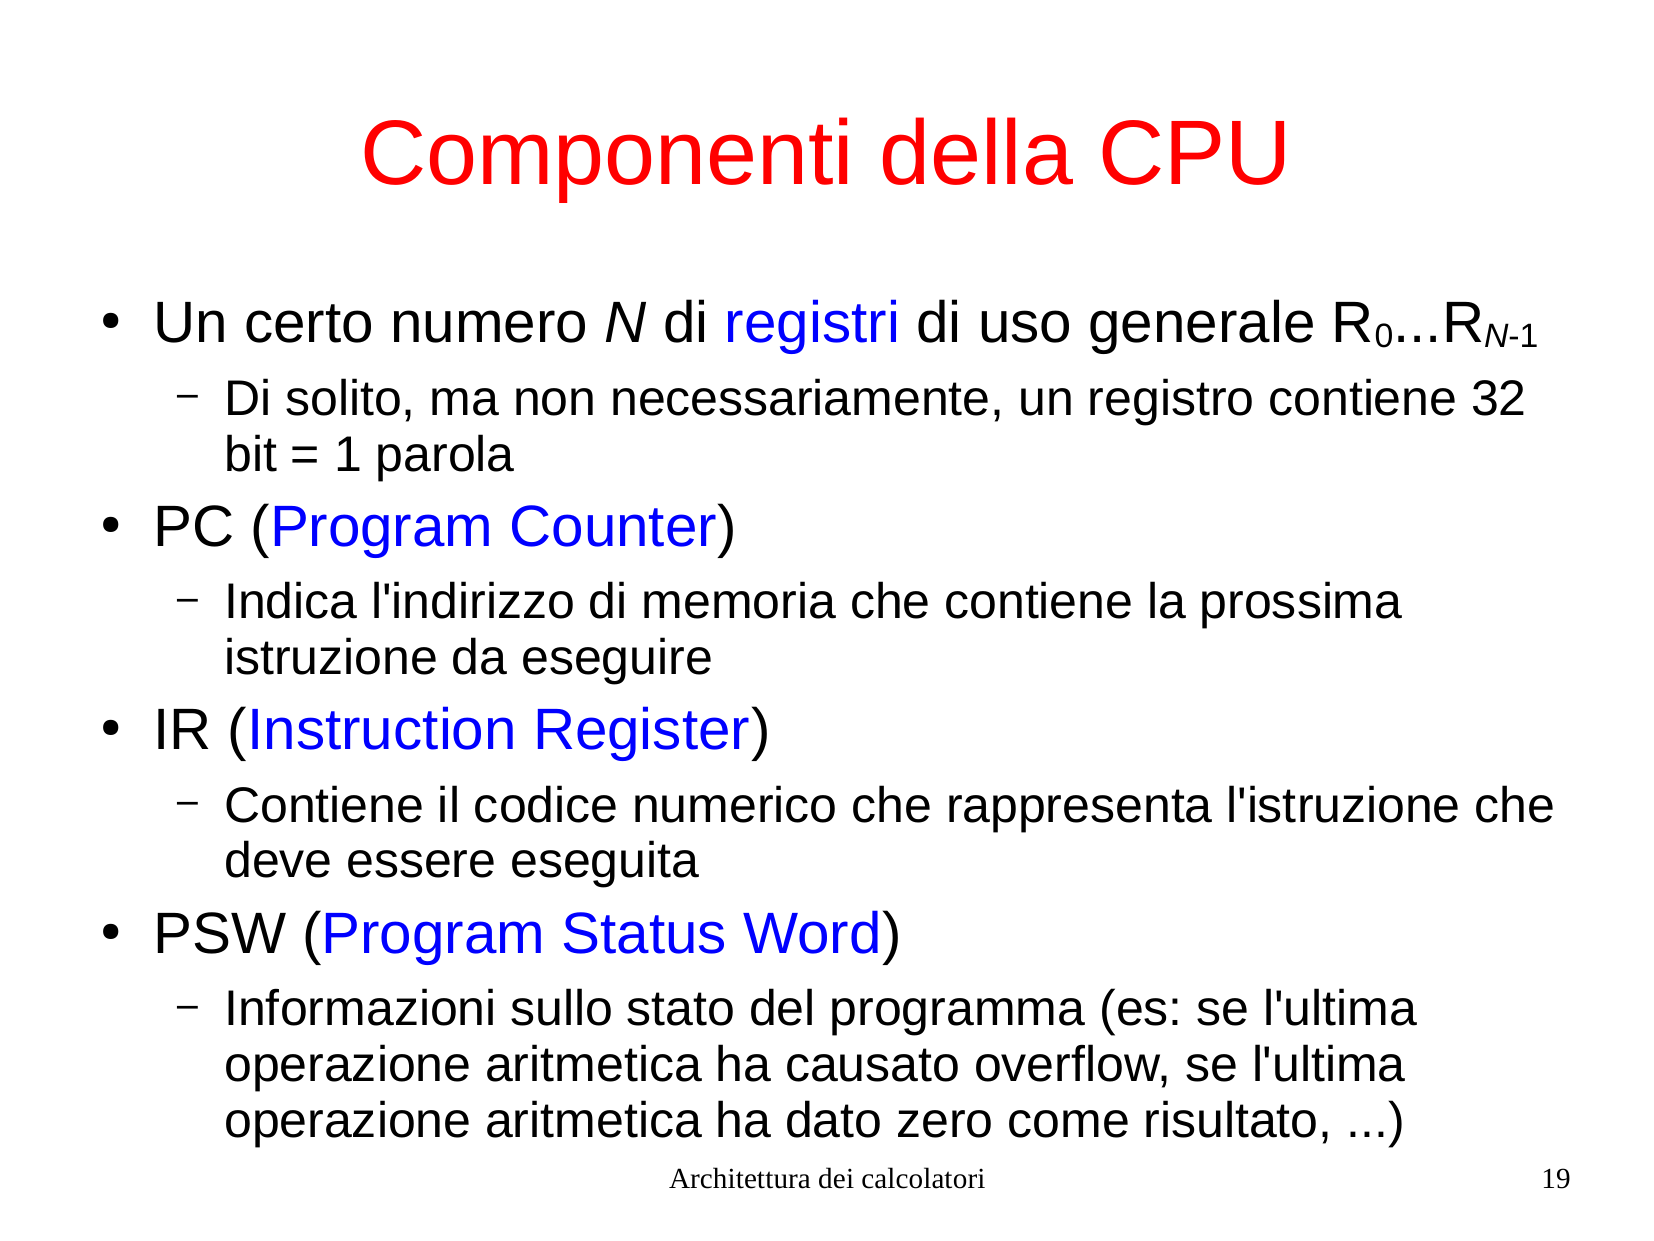

# Componenti della CPU
Un certo numero N di registri di uso generale R0...RN-1
Di solito, ma non necessariamente, un registro contiene 32 bit = 1 parola
PC (Program Counter)
Indica l'indirizzo di memoria che contiene la prossima istruzione da eseguire
IR (Instruction Register)
Contiene il codice numerico che rappresenta l'istruzione che deve essere eseguita
PSW (Program Status Word)
Informazioni sullo stato del programma (es: se l'ultima operazione aritmetica ha causato overflow, se l'ultima operazione aritmetica ha dato zero come risultato, ...)
Architettura dei calcolatori
19